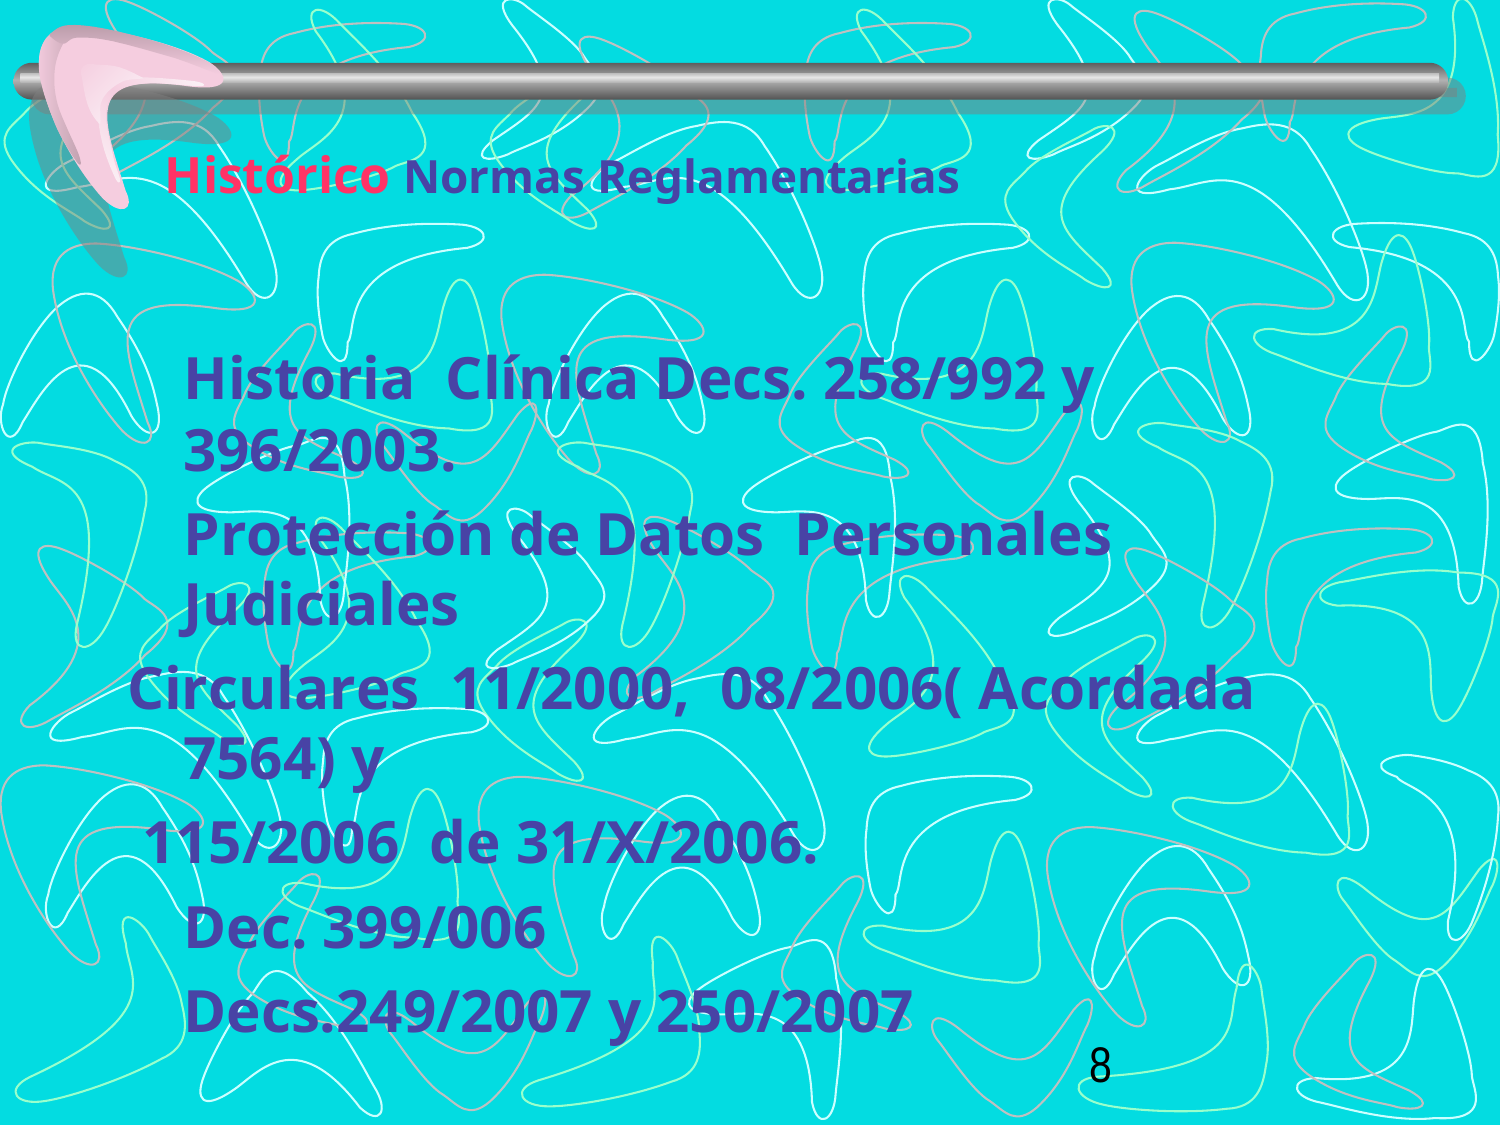

# Histórico Normas Reglamentarias
	Historia Clínica Decs. 258/992 y 396/2003.
	Protección de Datos Personales Judiciales
Circulares 11/2000, 08/2006( Acordada 7564) y
 115/2006 de 31/X/2006.
	Dec. 399/006
	Decs.249/2007 y 250/2007
8